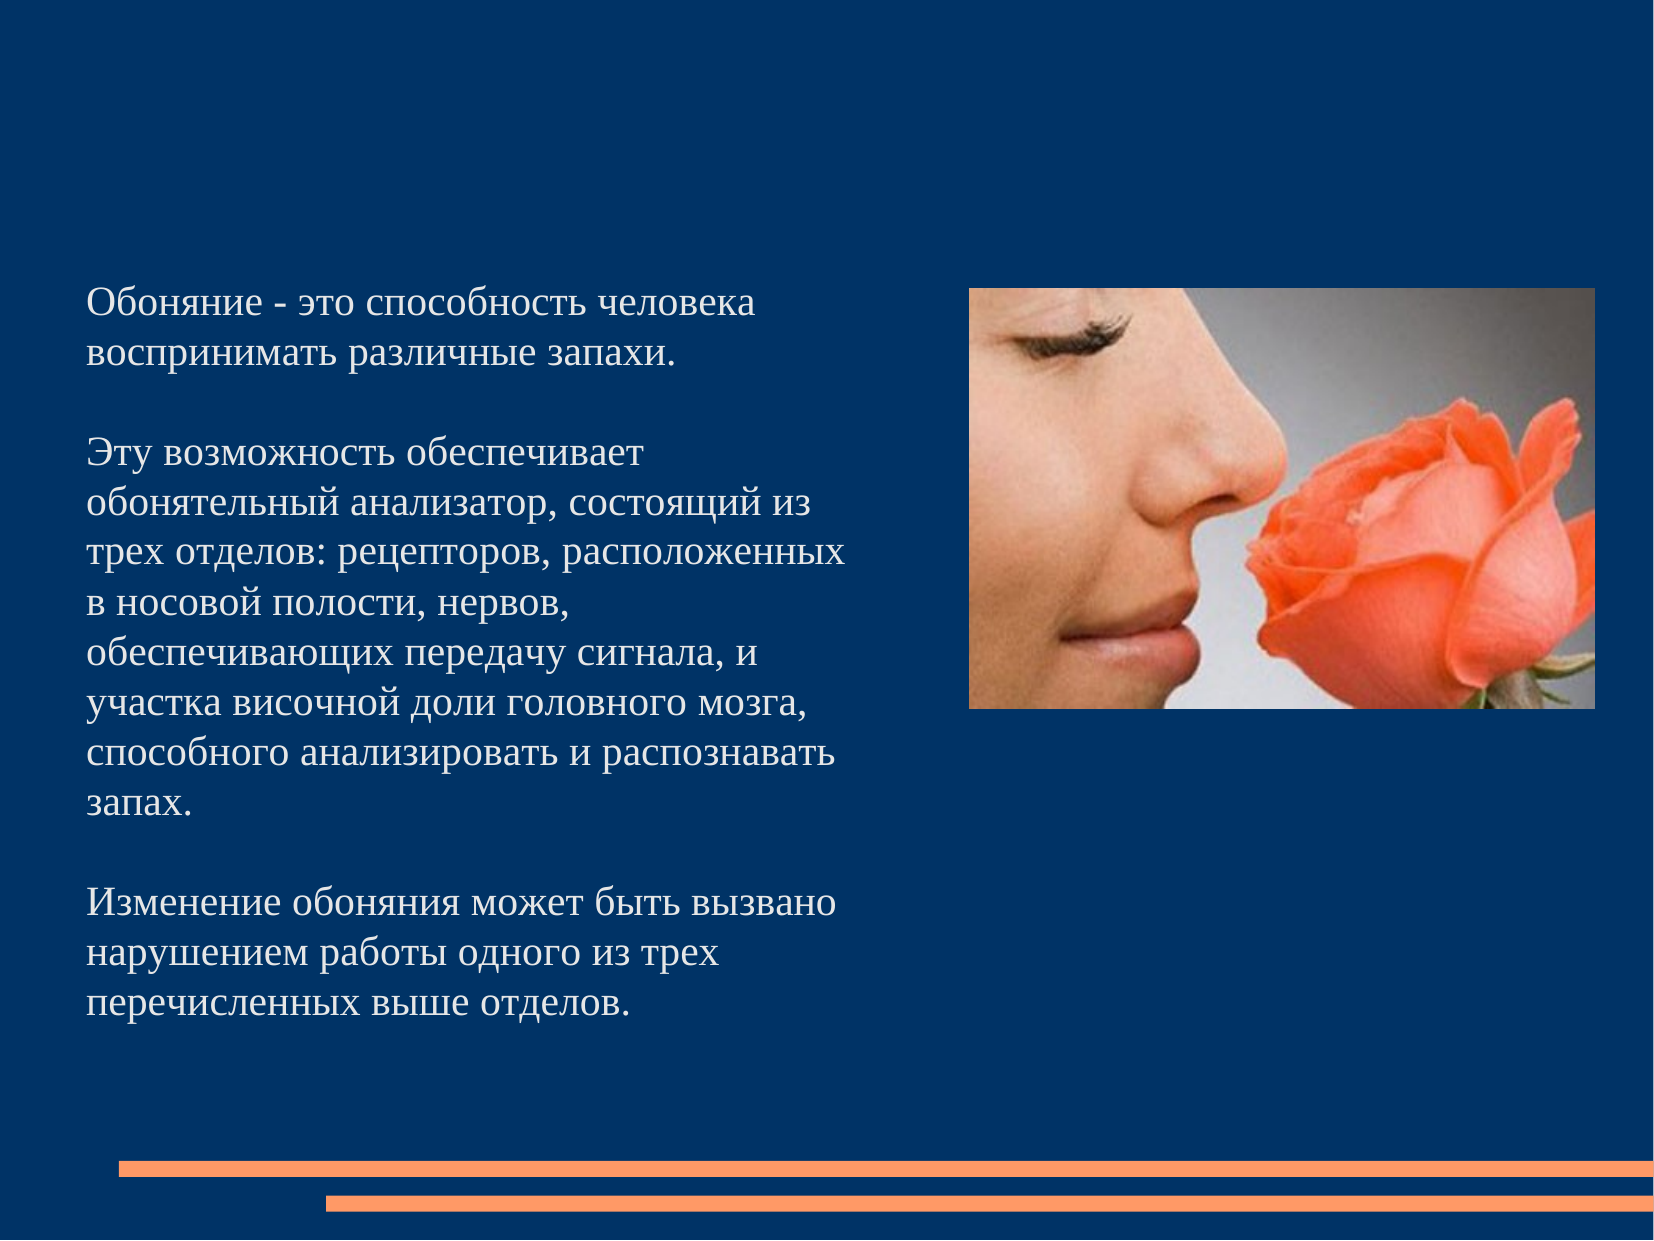

# Обоняние - это способность человека воспринимать различные запахи.
Эту возможность обеспечивает обонятельный анализатор, состоящий из трех отделов: рецепторов, расположенных в носовой полости, нервов, обеспечивающих передачу сигнала, и участка височной доли головного мозга, способного анализировать и распознавать запах.
Изменение обоняния может быть вызвано нарушением работы одного из трех перечисленных выше отделов.